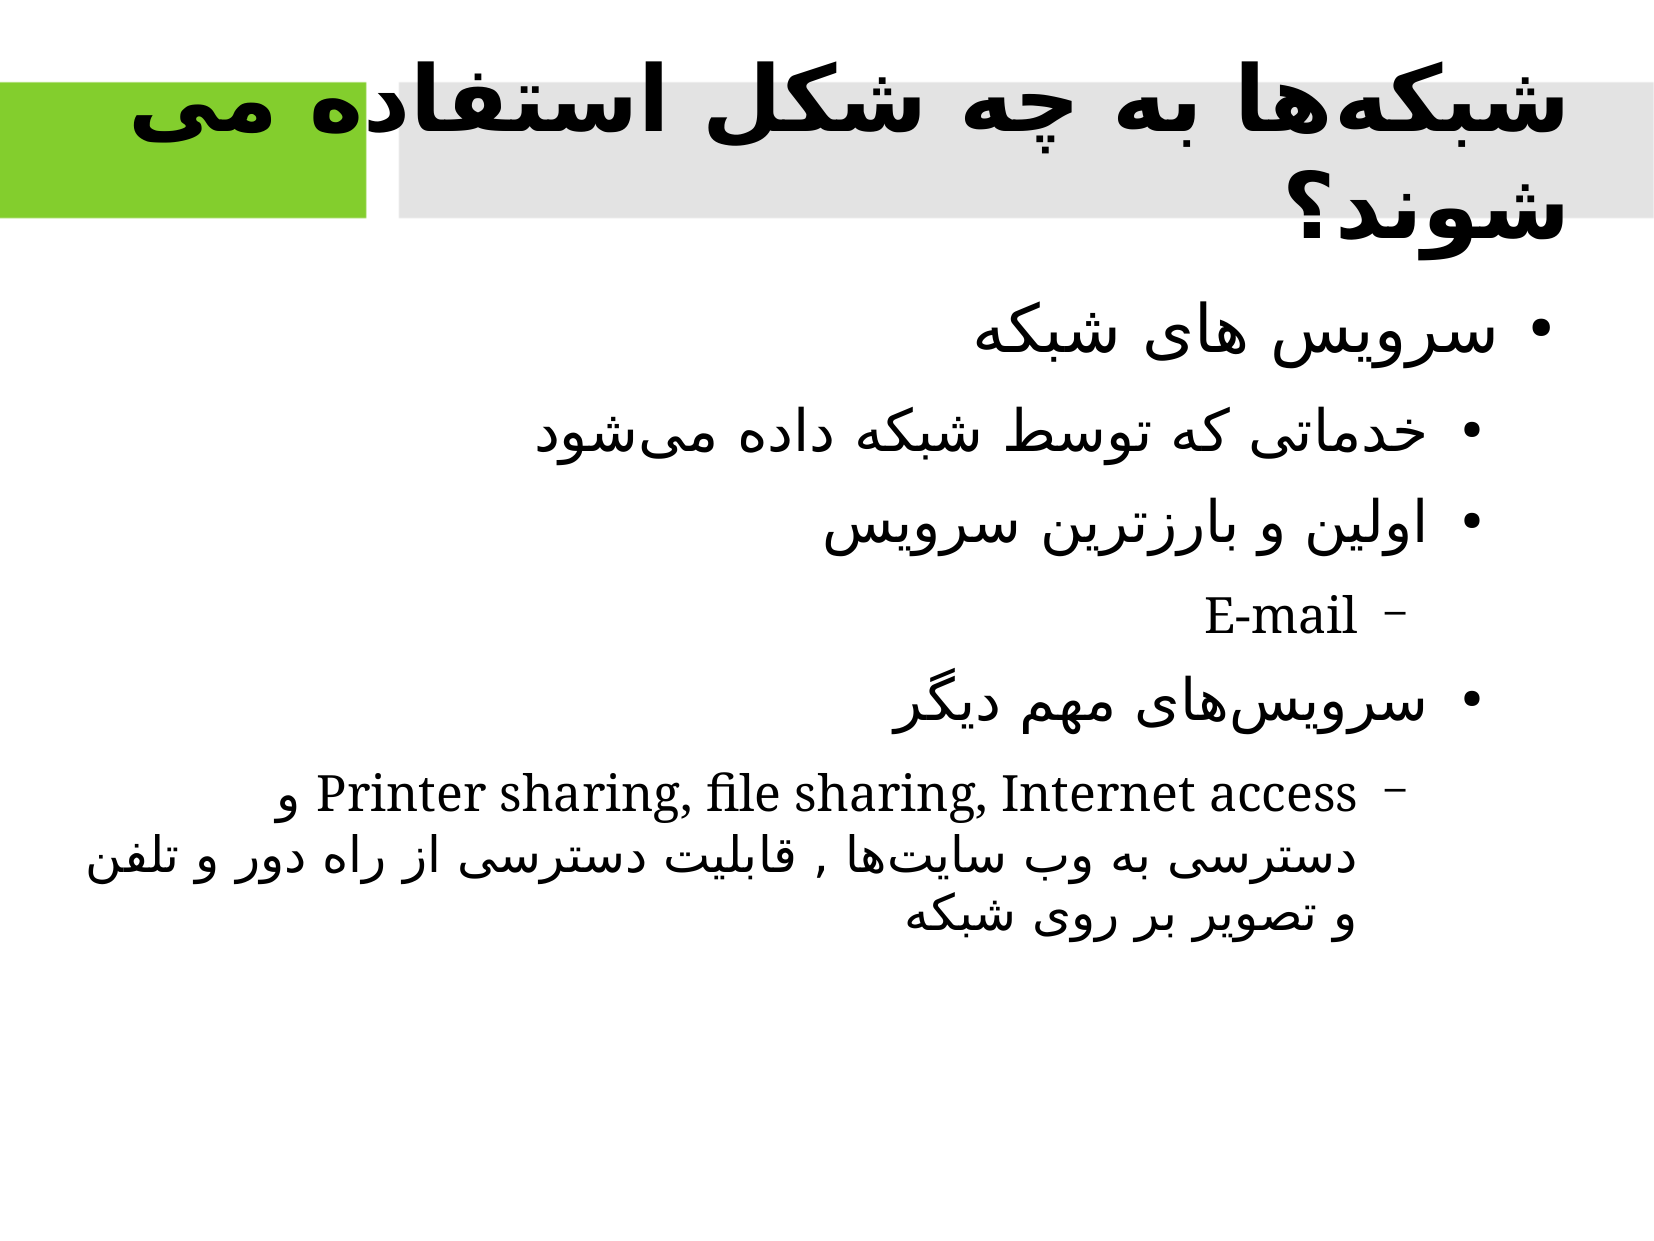

# شبکه‌ها به چه شکل استفاده می شوند؟
سرویس های شبکه
خدماتی که توسط شبکه داده می‌شود
اولین و بارزترین سرویس
E-mail
سرویس‌های مهم دیگر
Printer sharing, file sharing, Internet access و دسترسی به وب سایت‌ها , قابلیت دسترسی از راه دور و تلفن و تصویر بر روی شبکه